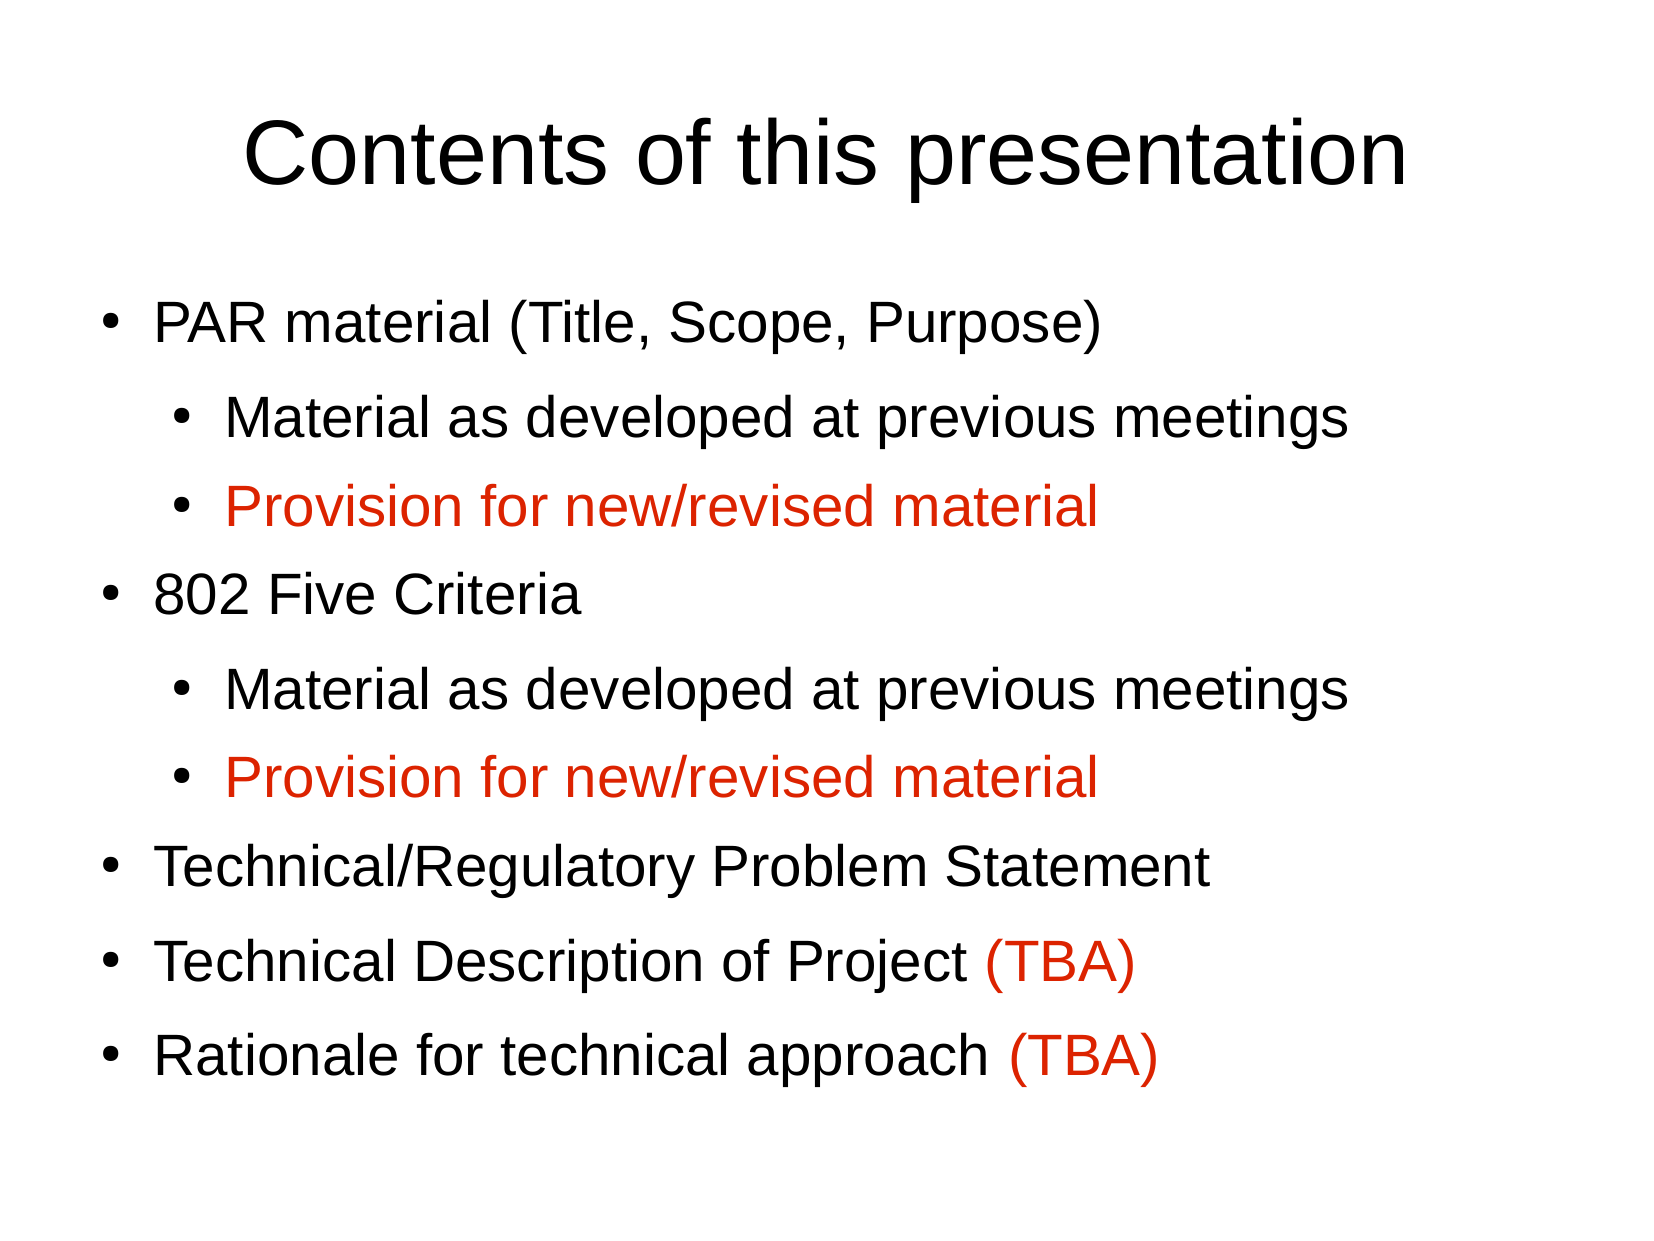

# Contents of this presentation
PAR material (Title, Scope, Purpose)
Material as developed at previous meetings
Provision for new/revised material
802 Five Criteria
Material as developed at previous meetings
Provision for new/revised material
Technical/Regulatory Problem Statement
Technical Description of Project (TBA)
Rationale for technical approach (TBA)